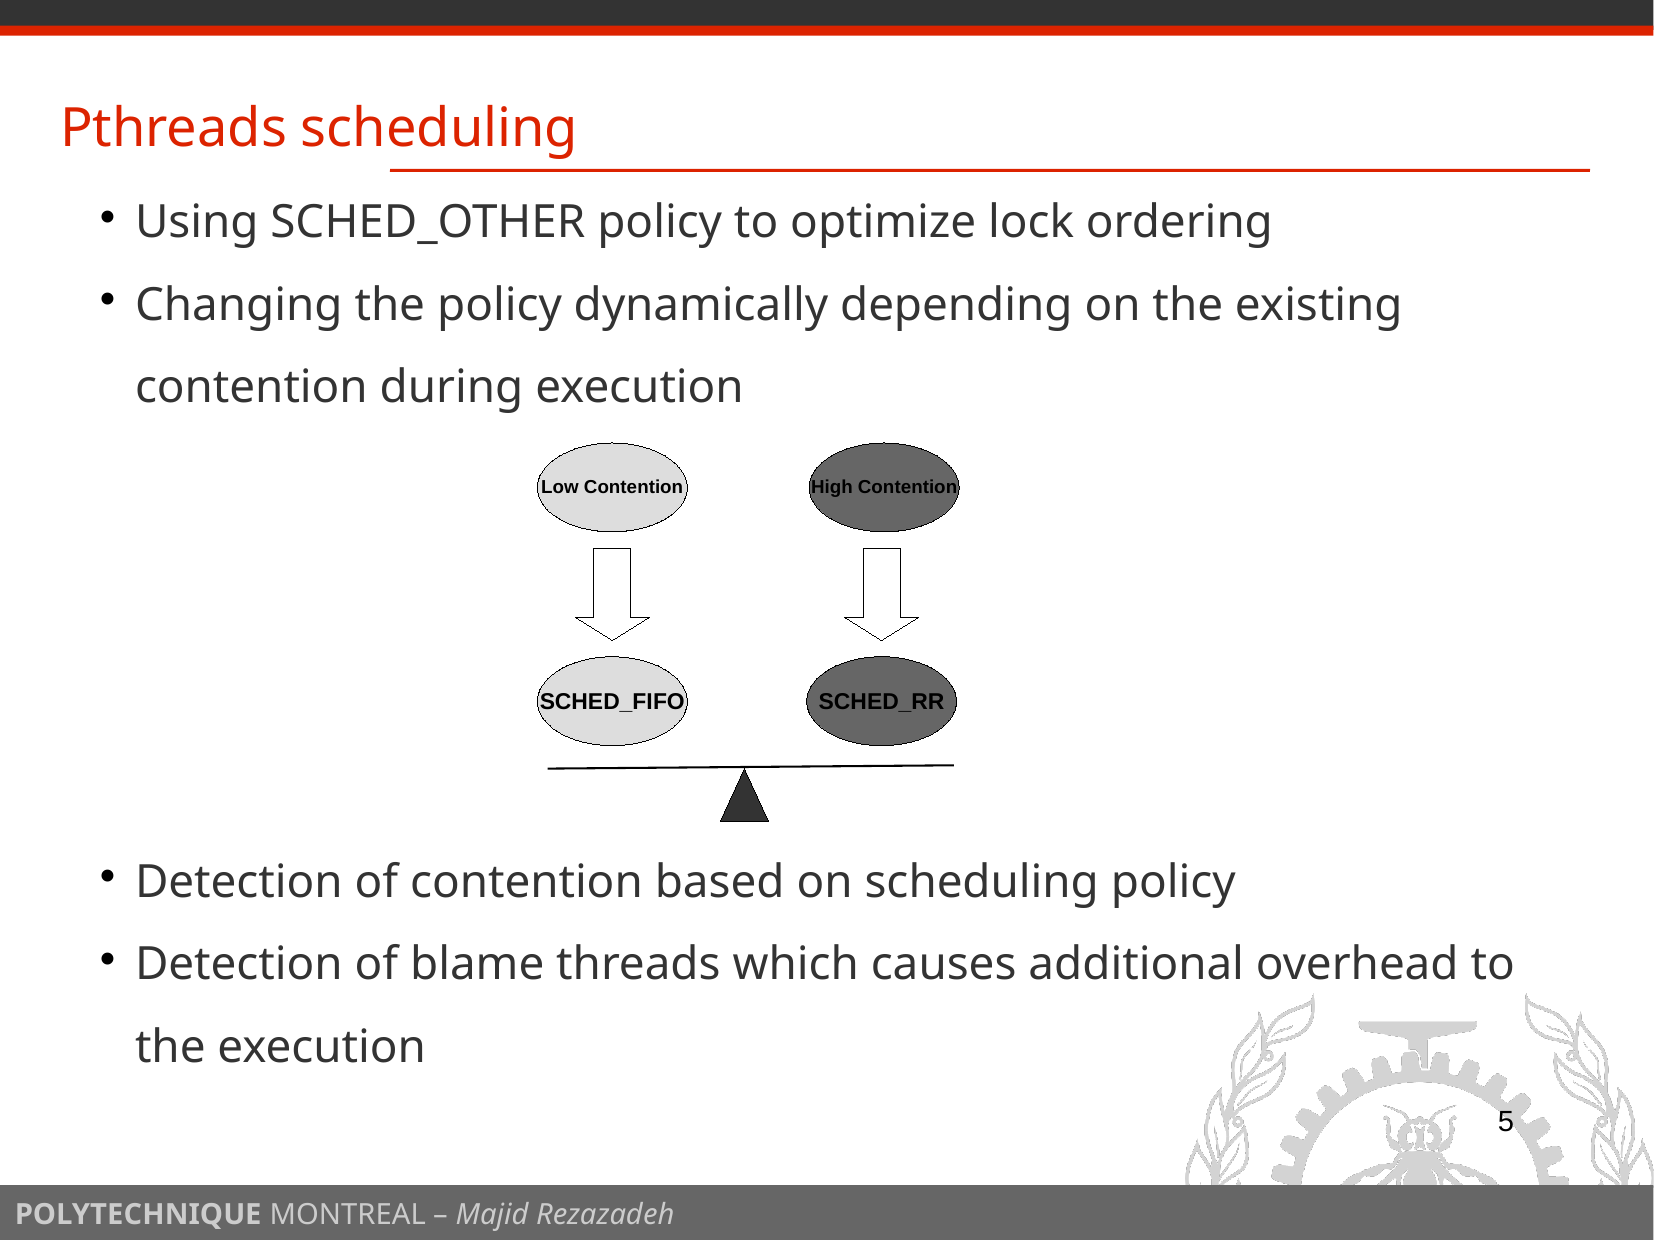

Pthreads scheduling
Using SCHED_OTHER policy to optimize lock ordering
Changing the policy dynamically depending on the existing contention during execution
Detection of contention based on scheduling policy
Detection of blame threads which causes additional overhead to the execution
Low Contention
High Contention
SCHED_FIFO
SCHED_RR
5
POLYTECHNIQUE MONTREAL – Majid Rezazadeh